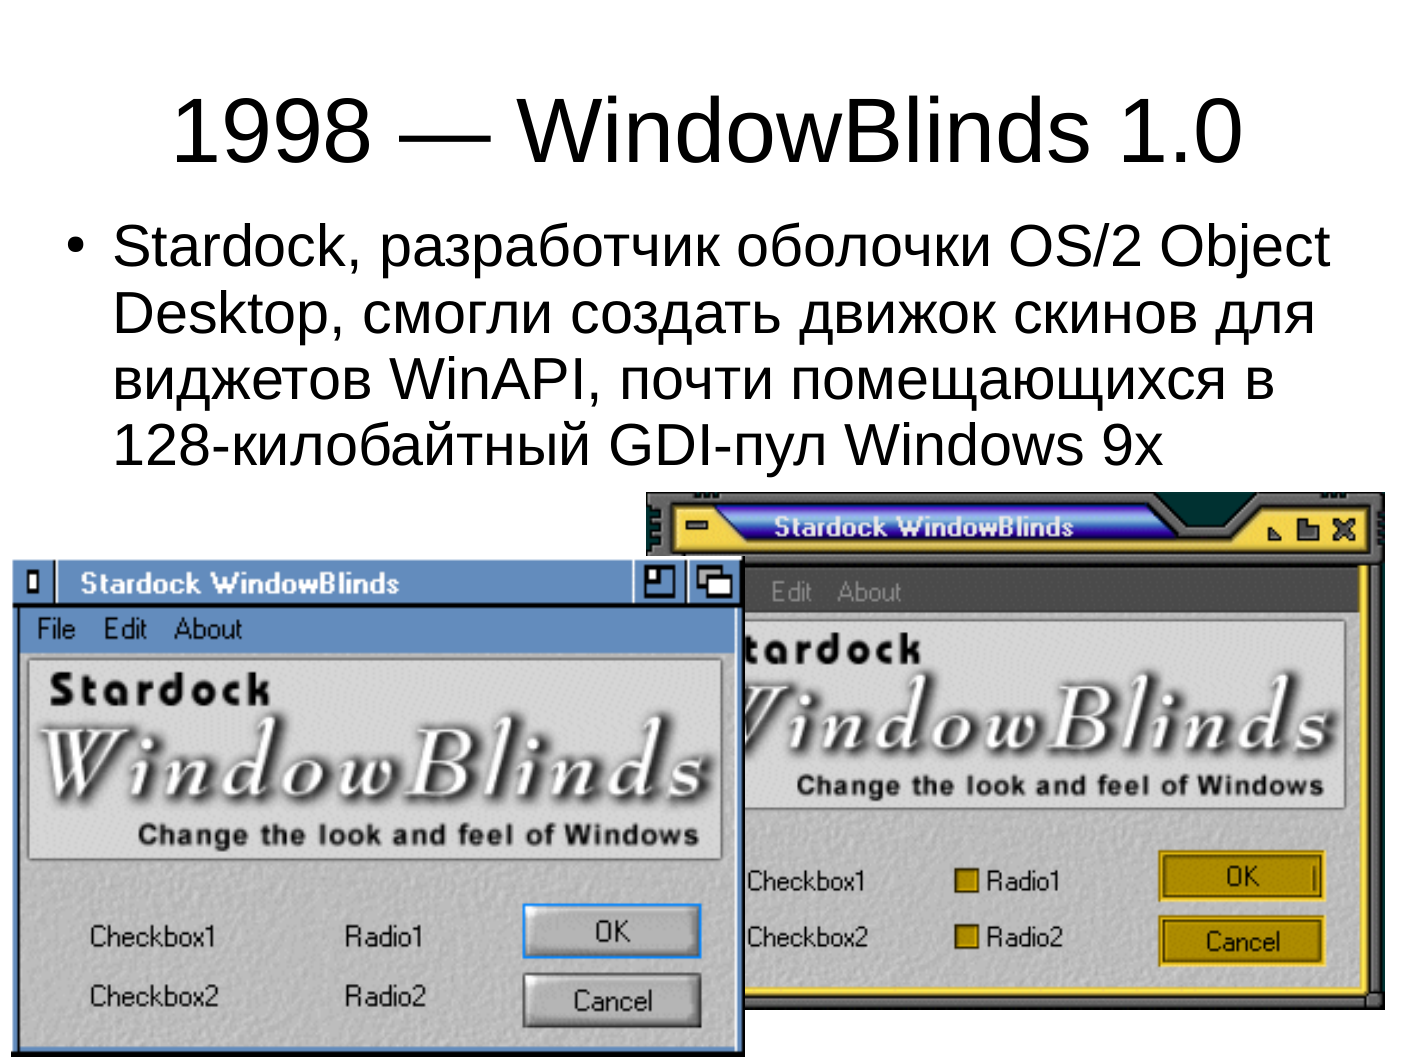

# 1998 — WindowBlinds 1.0
Stardock, разработчик оболочки OS/2 Object Desktop, смогли создать движок скинов для виджетов WinAPI, почти помещающихся в 128-килобайтный GDI-пул Windows 9x